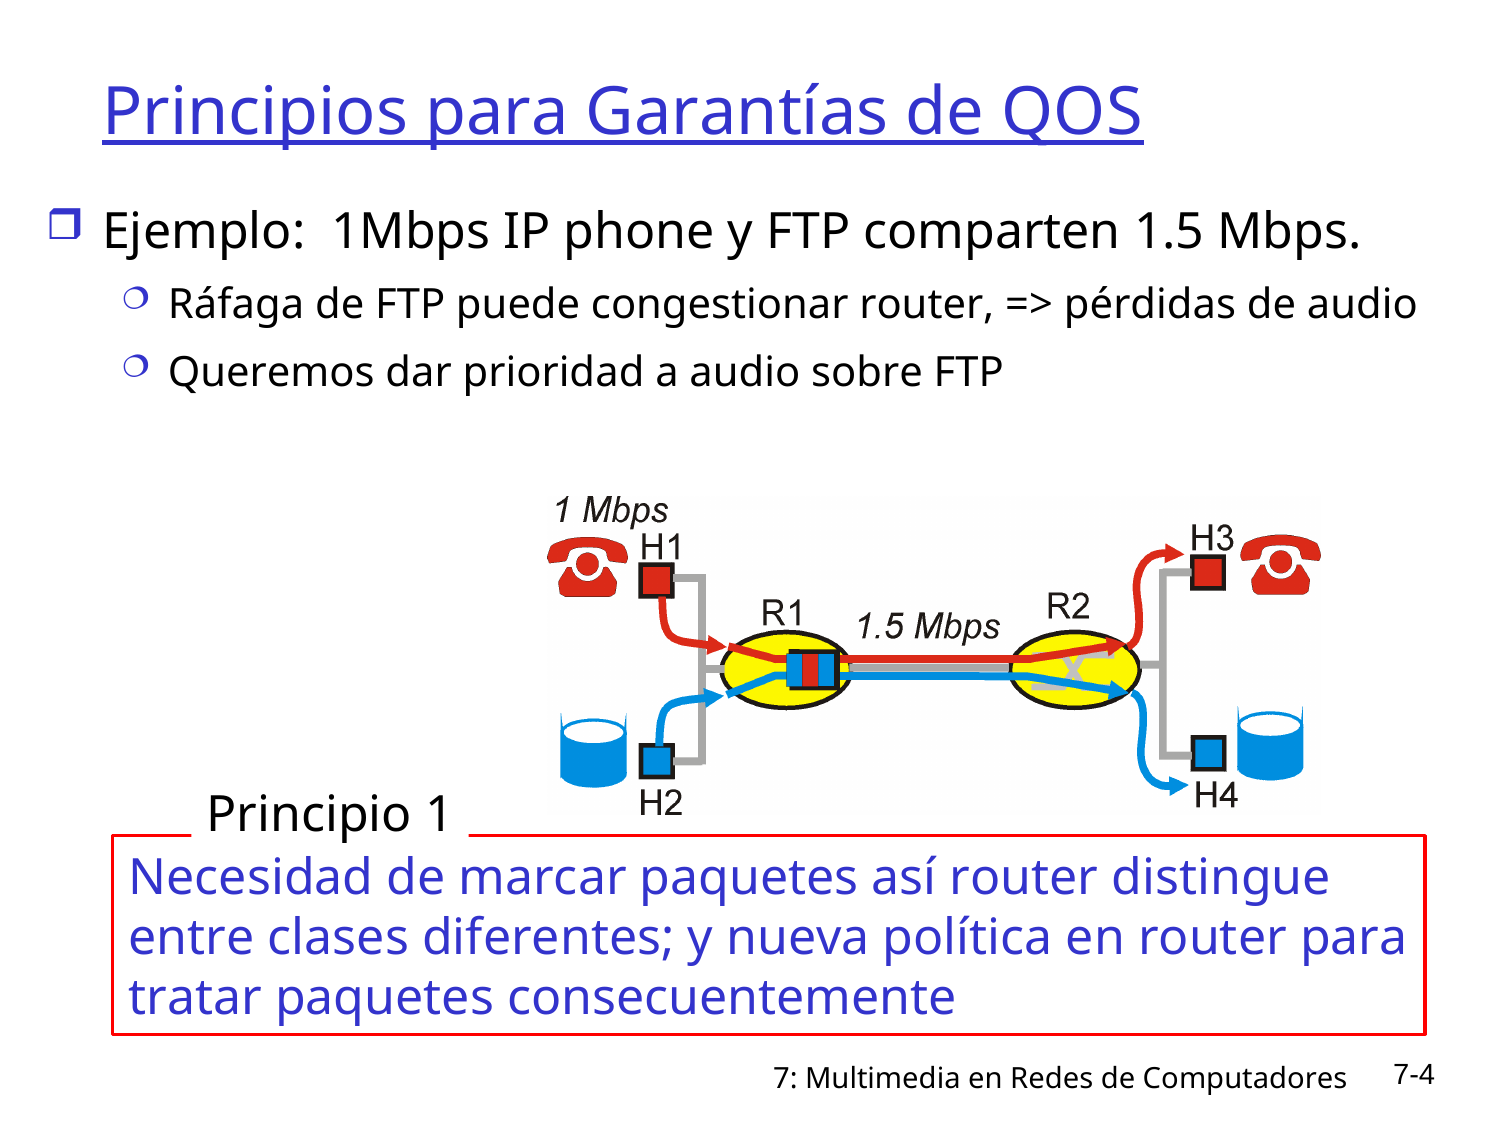

# Principios para Garantías de QOS
Ejemplo: 1Mbps IP phone y FTP comparten 1.5 Mbps.
Ráfaga de FTP puede congestionar router, => pérdidas de audio
Queremos dar prioridad a audio sobre FTP
Principio 1
Necesidad de marcar paquetes así router distingue entre clases diferentes; y nueva política en router para tratar paquetes consecuentemente
4